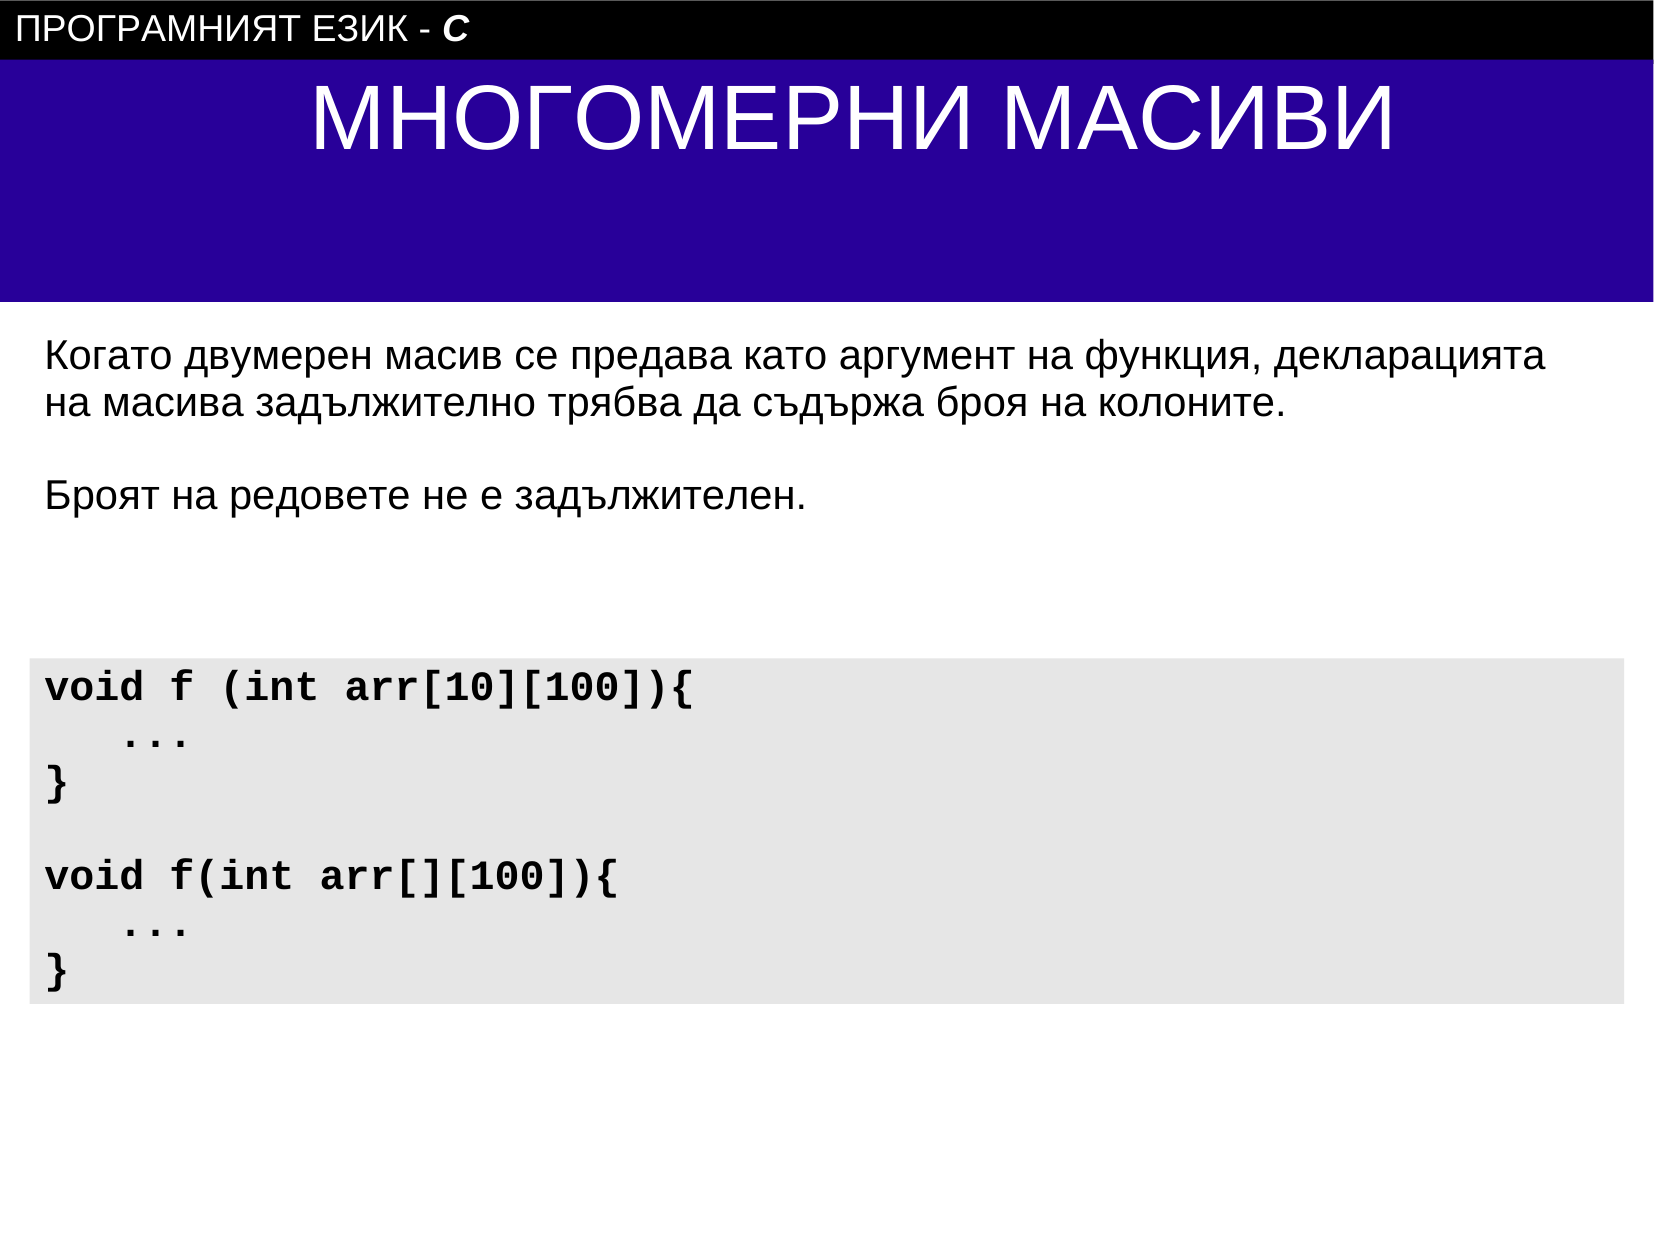

ПРОГРАМНИЯT ЕЗИК - С
				МНОГОМЕРНИ МАСИВИ
Когато двумерен масив се предава като аргумент на функция, декларацията на масива задължително трябва да съдържа броя на колоните.
Броят на редовете не е задължителен.
void f (int arr[10][100]){
	...
}
void f(int arr[][100]){
	...
}